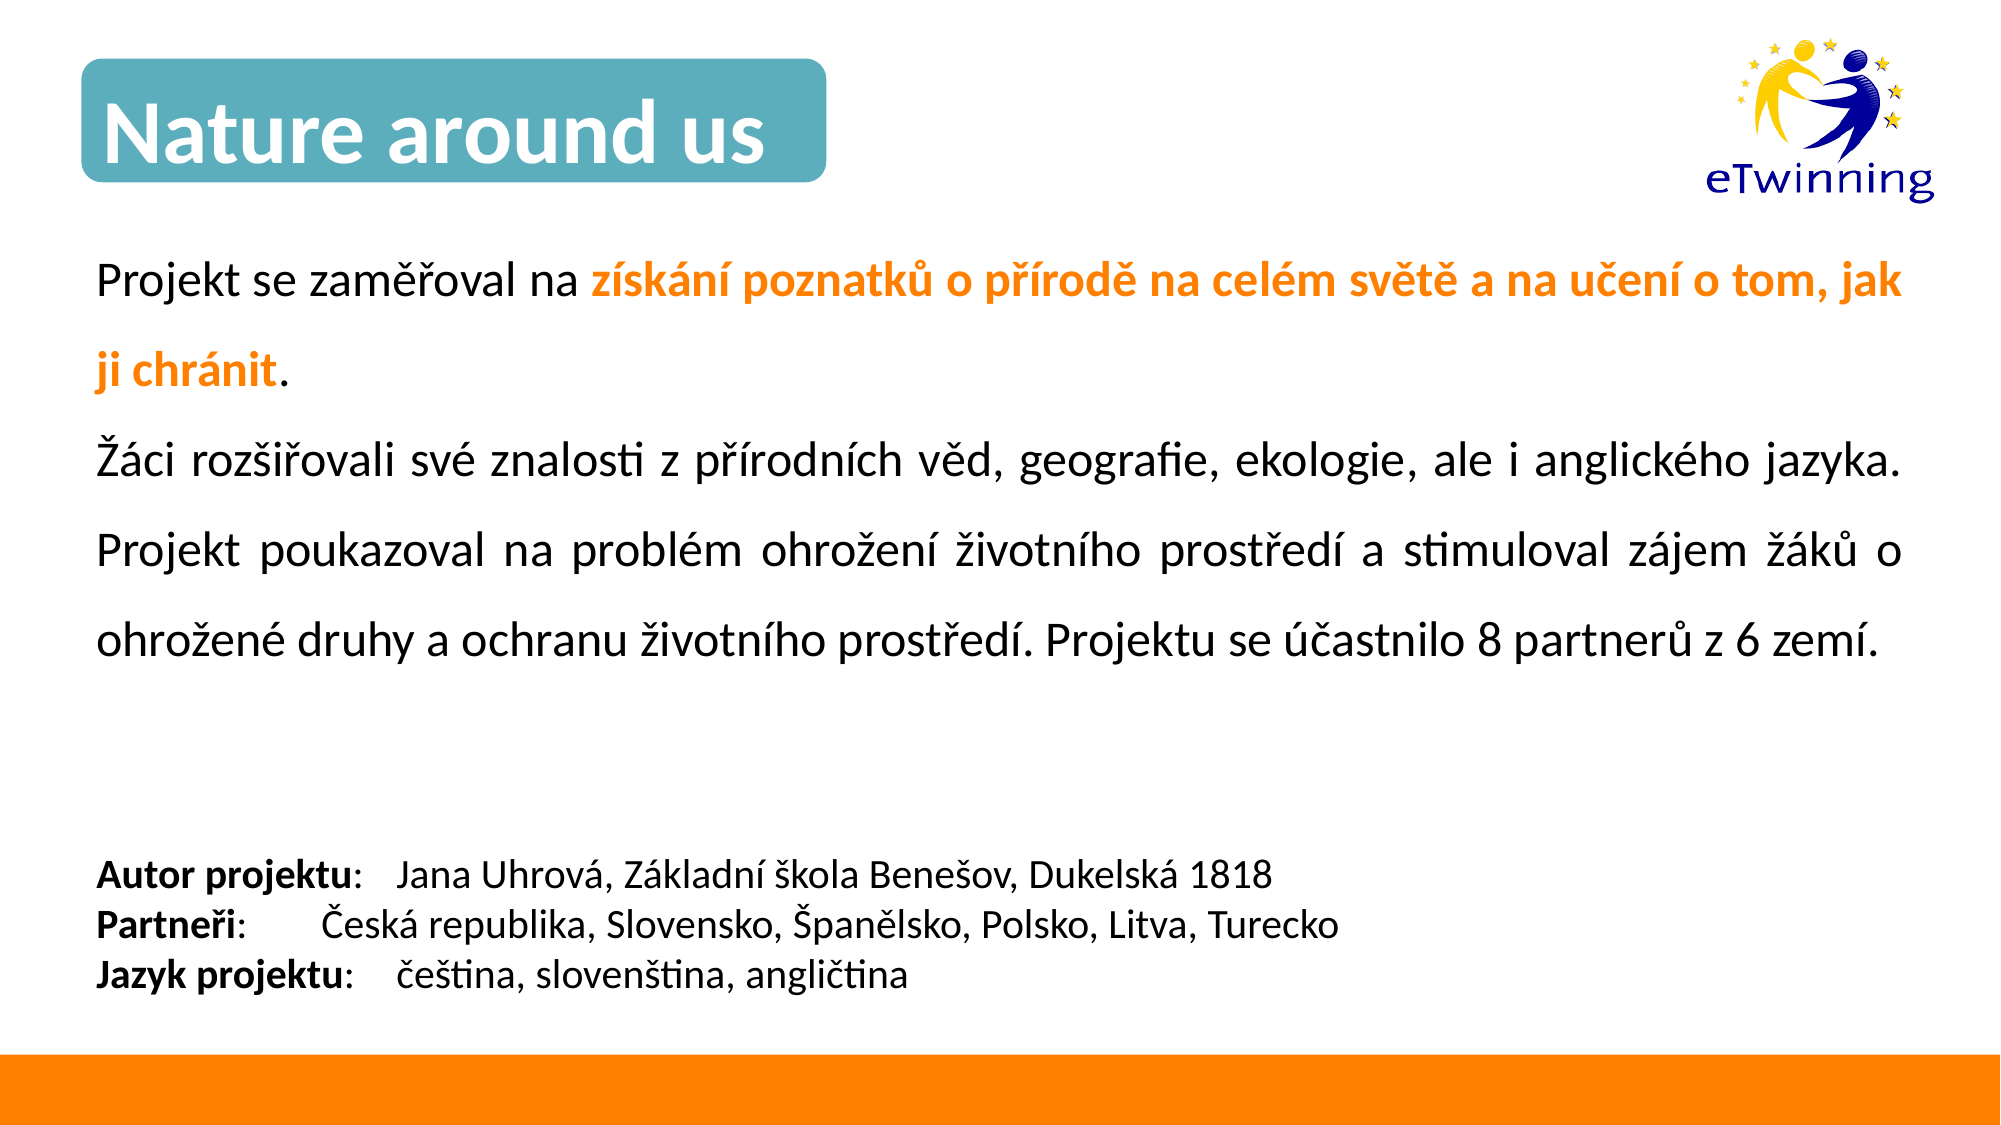

Nature around us
Projekt se zaměřoval na získání poznatků o přírodě na celém světě a na učení o tom, jak ji chránit.
Žáci rozšiřovali své znalosti z přírodních věd, geografie, ekologie, ale i anglického jazyka. Projekt poukazoval na problém ohrožení životního prostředí a stimuloval zájem žáků o ohrožené druhy a ochranu životního prostředí. Projektu se účastnilo 8 partnerů z 6 zemí.
Autor projektu: 	Jana Uhrová, Základní škola Benešov, Dukelská 1818
Partneři: 	Česká republika, Slovensko, Španělsko, Polsko, Litva, Turecko
Jazyk projektu: 	čeština, slovenština, angličtina